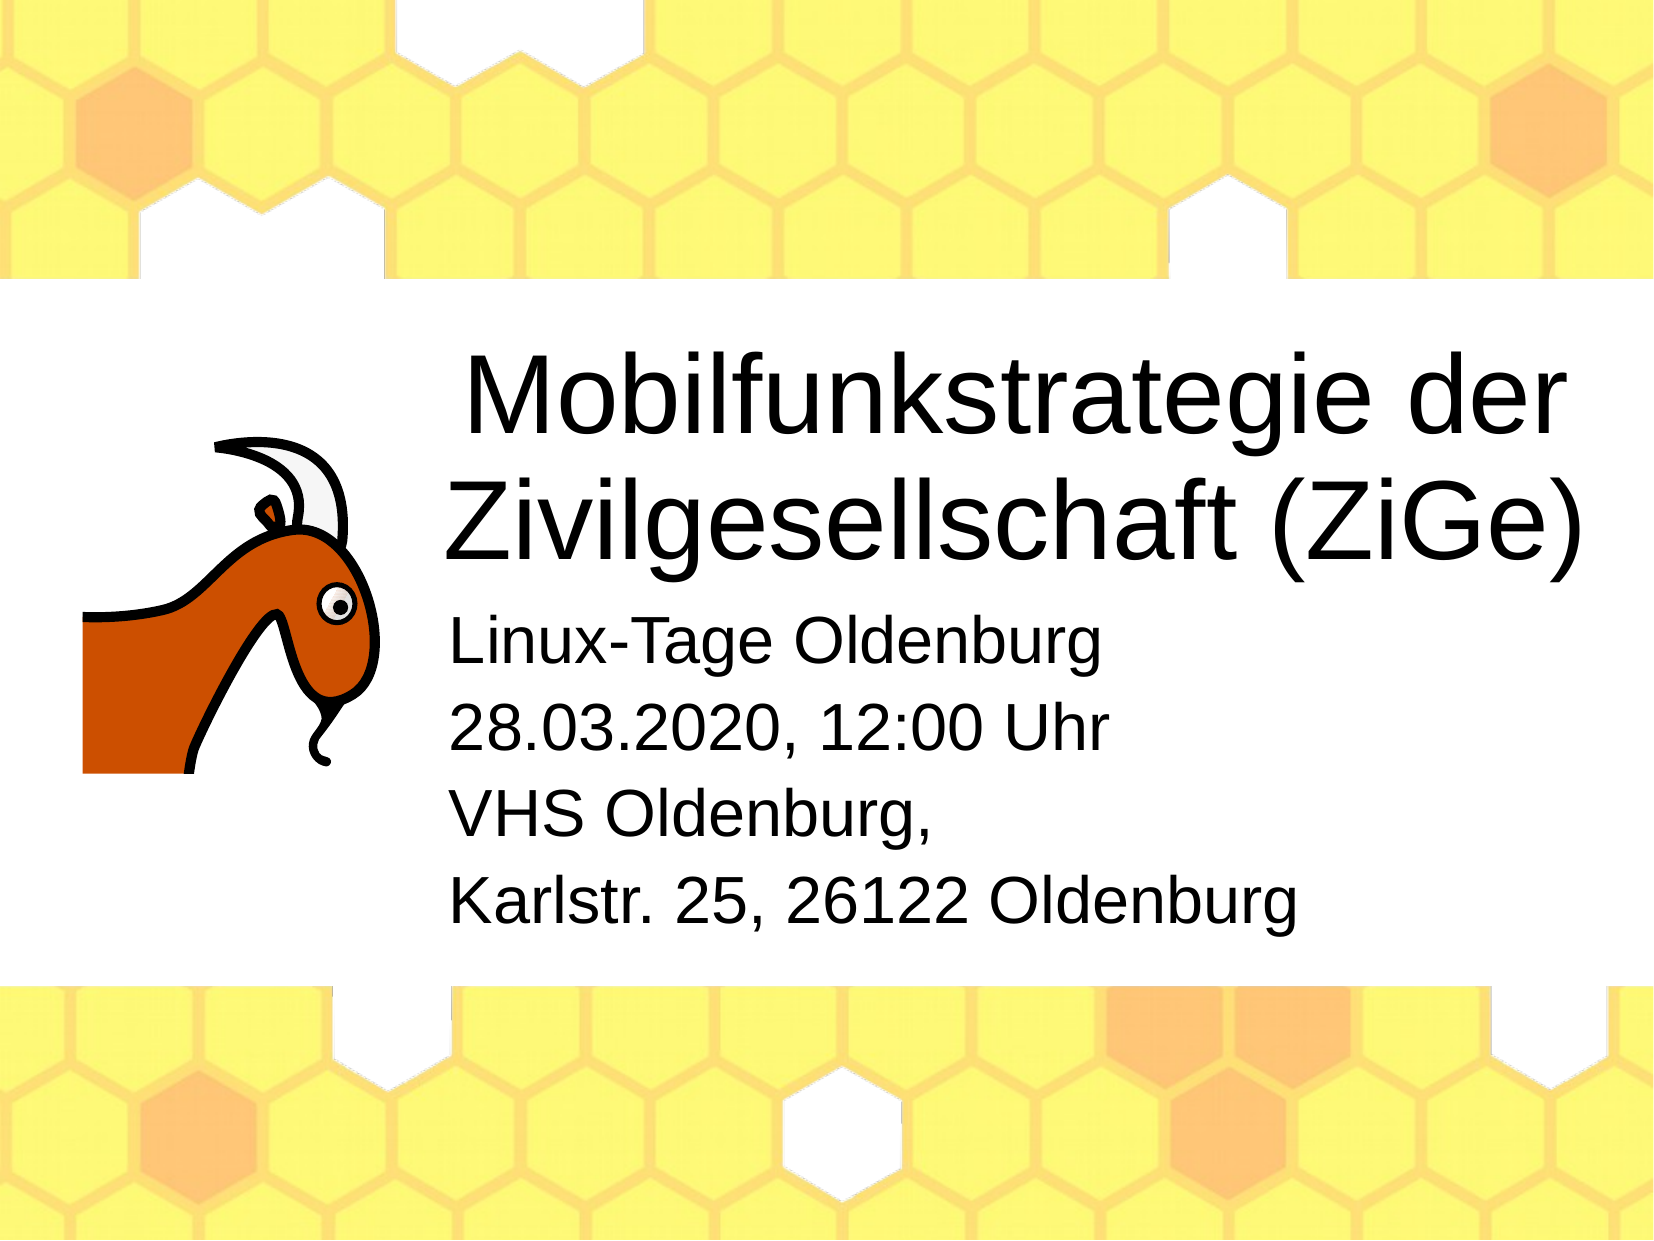

# Mobilfunkstrategie der Zivilgesellschaft (ZiGe)
Linux-Tage Oldenburg
28.03.2020, 12:00 Uhr
VHS Oldenburg,
Karlstr. 25, 26122 Oldenburg